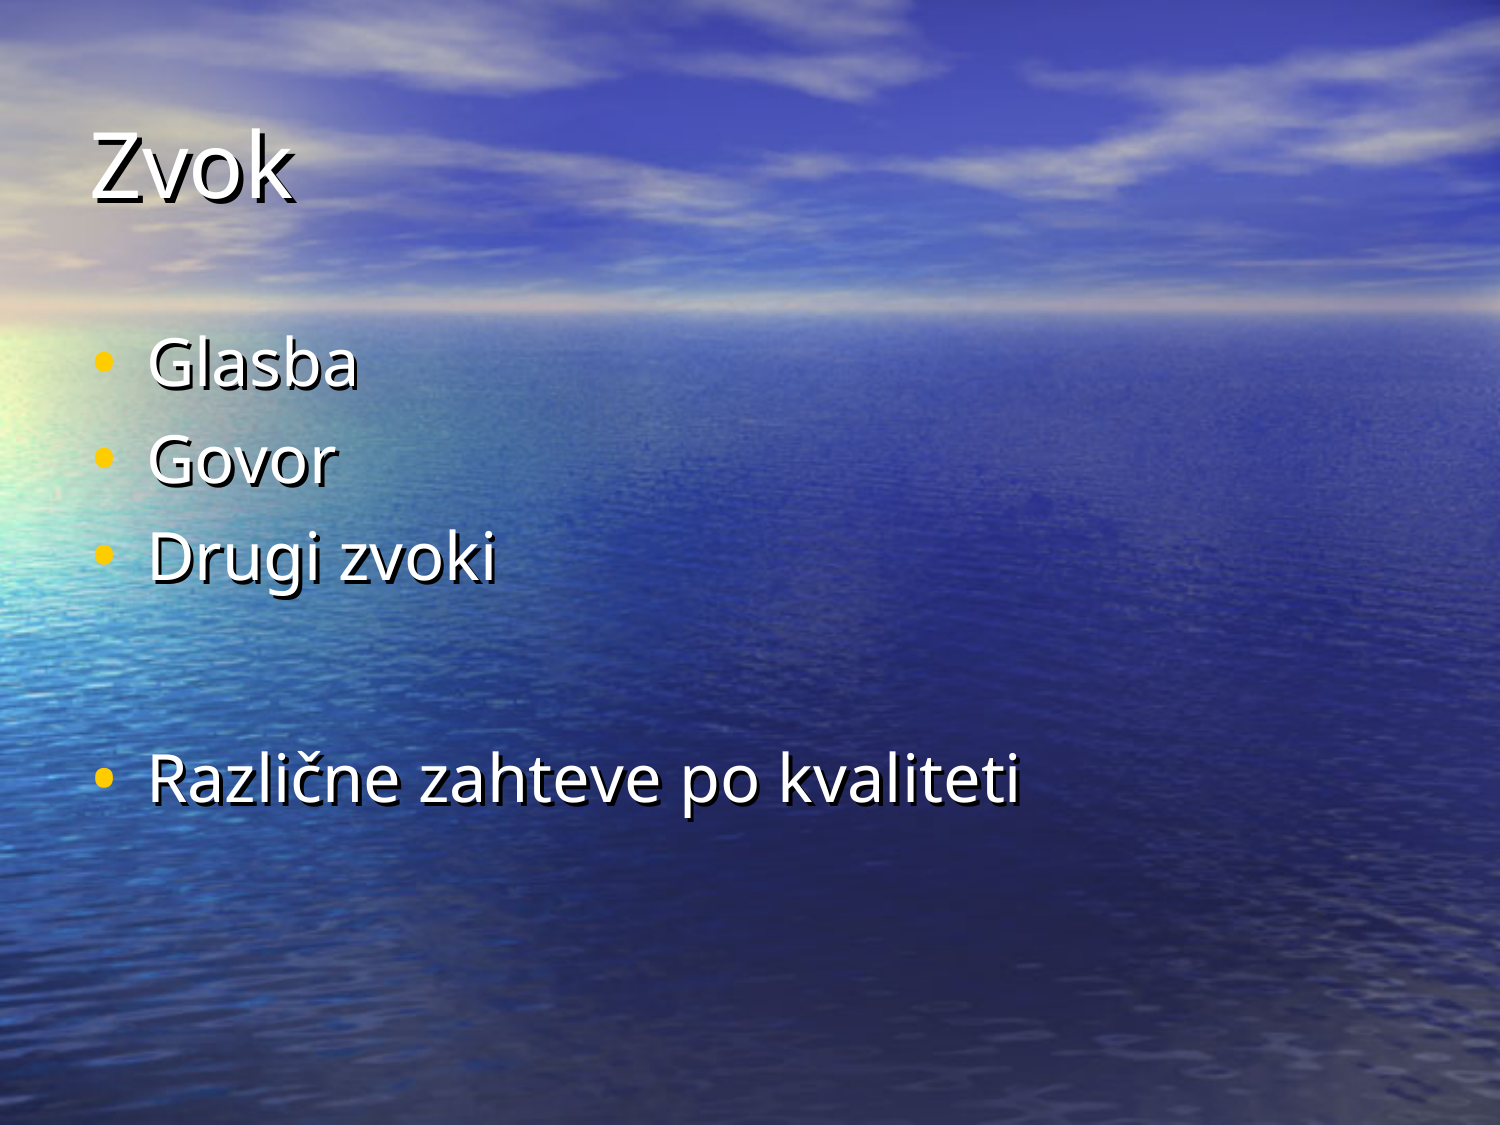

# Zvok
Glasba
Govor
Drugi zvoki
Različne zahteve po kvaliteti